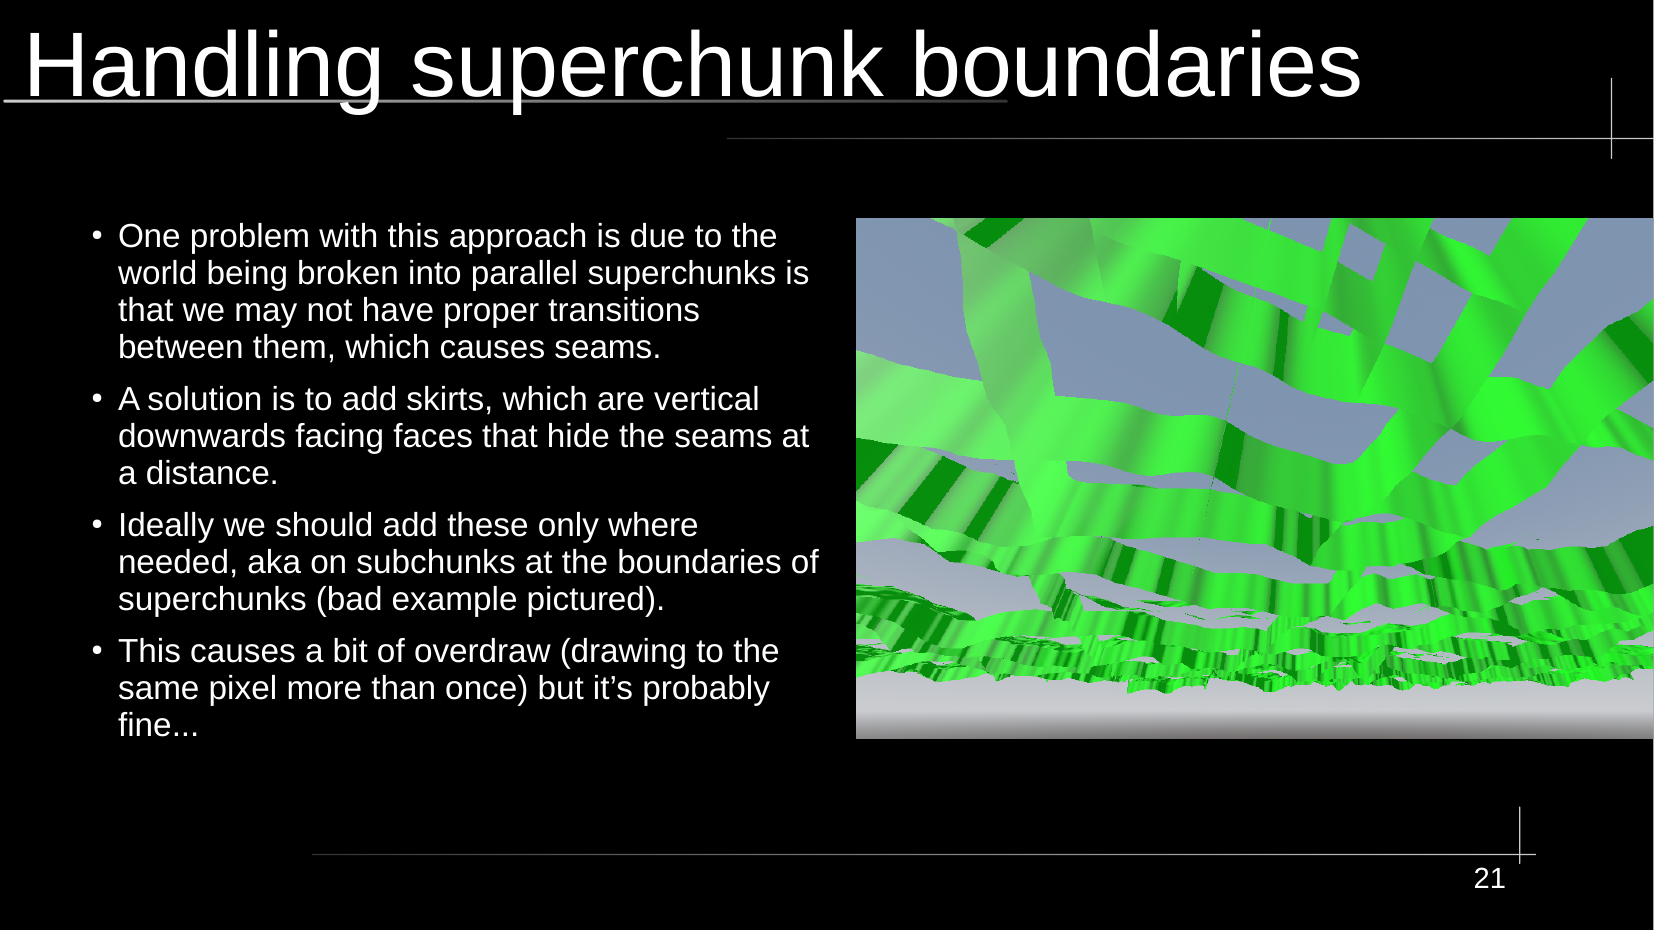

# Handling superchunk boundaries
One problem with this approach is due to the world being broken into parallel superchunks is that we may not have proper transitions between them, which causes seams.
A solution is to add skirts, which are vertical downwards facing faces that hide the seams at a distance.
Ideally we should add these only where needed, aka on subchunks at the boundaries of superchunks (bad example pictured).
This causes a bit of overdraw (drawing to the same pixel more than once) but it’s probably fine...
21